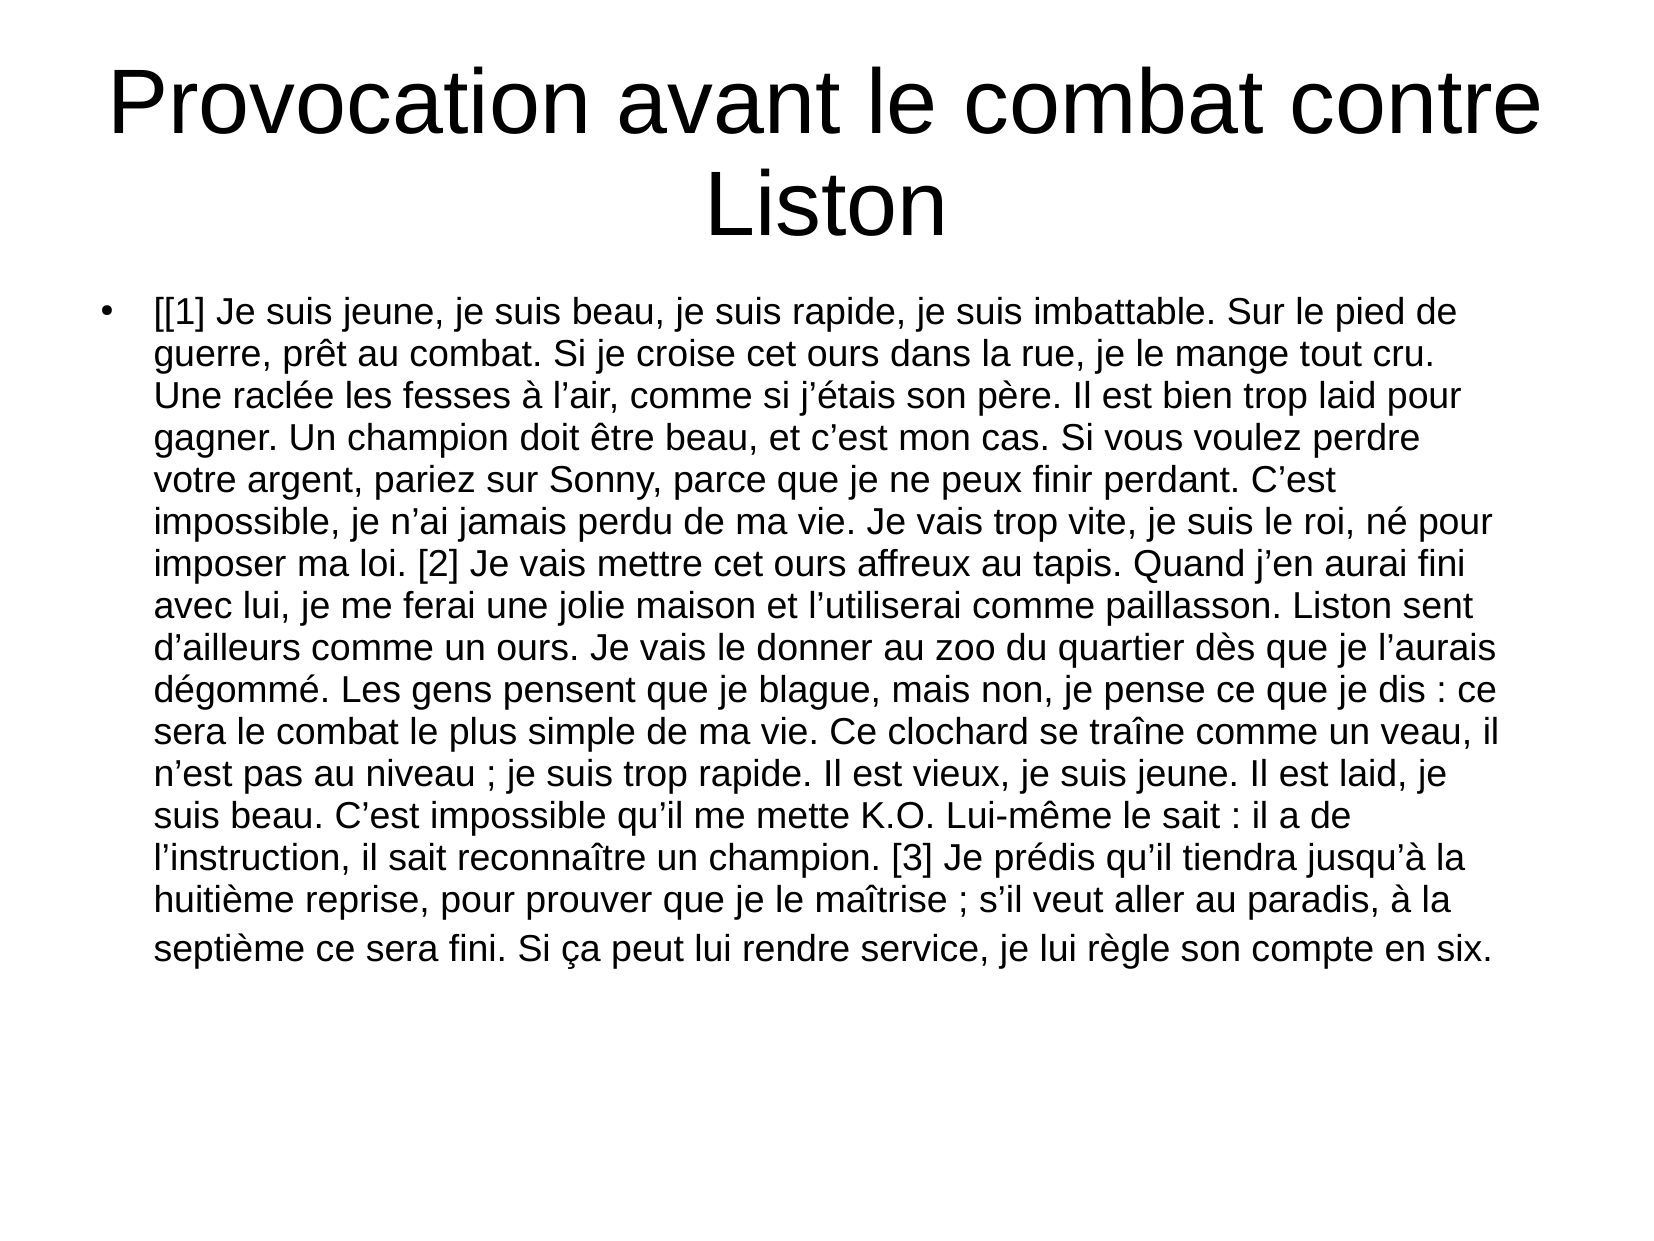

# Provocation avant le combat contre Liston
[[1] Je suis jeune, je suis beau, je suis rapide, je suis imbattable. Sur le pied de guerre, prêt au combat. Si je croise cet ours dans la rue, je le mange tout cru. Une raclée les fesses à l’air, comme si j’étais son père. Il est bien trop laid pour gagner. Un champion doit être beau, et c’est mon cas. Si vous voulez perdre votre argent, pariez sur Sonny, parce que je ne peux finir perdant. C’est impossible, je n’ai jamais perdu de ma vie. Je vais trop vite, je suis le roi, né pour imposer ma loi. [2] Je vais mettre cet ours affreux au tapis. Quand j’en aurai fini avec lui, je me ferai une jolie maison et l’utiliserai comme paillasson. Liston sent d’ailleurs comme un ours. Je vais le donner au zoo du quartier dès que je l’aurais dégommé. Les gens pensent que je blague, mais non, je pense ce que je dis : ce sera le combat le plus simple de ma vie. Ce clochard se traîne comme un veau, il n’est pas au niveau ; je suis trop rapide. Il est vieux, je suis jeune. Il est laid, je suis beau. C’est impossible qu’il me mette K.O. Lui-même le sait : il a de l’instruction, il sait reconnaître un champion. [3] Je prédis qu’il tiendra jusqu’à la huitième reprise, pour prouver que je le maîtrise ; s’il veut aller au paradis, à la septième ce sera fini. Si ça peut lui rendre service, je lui règle son compte en six.